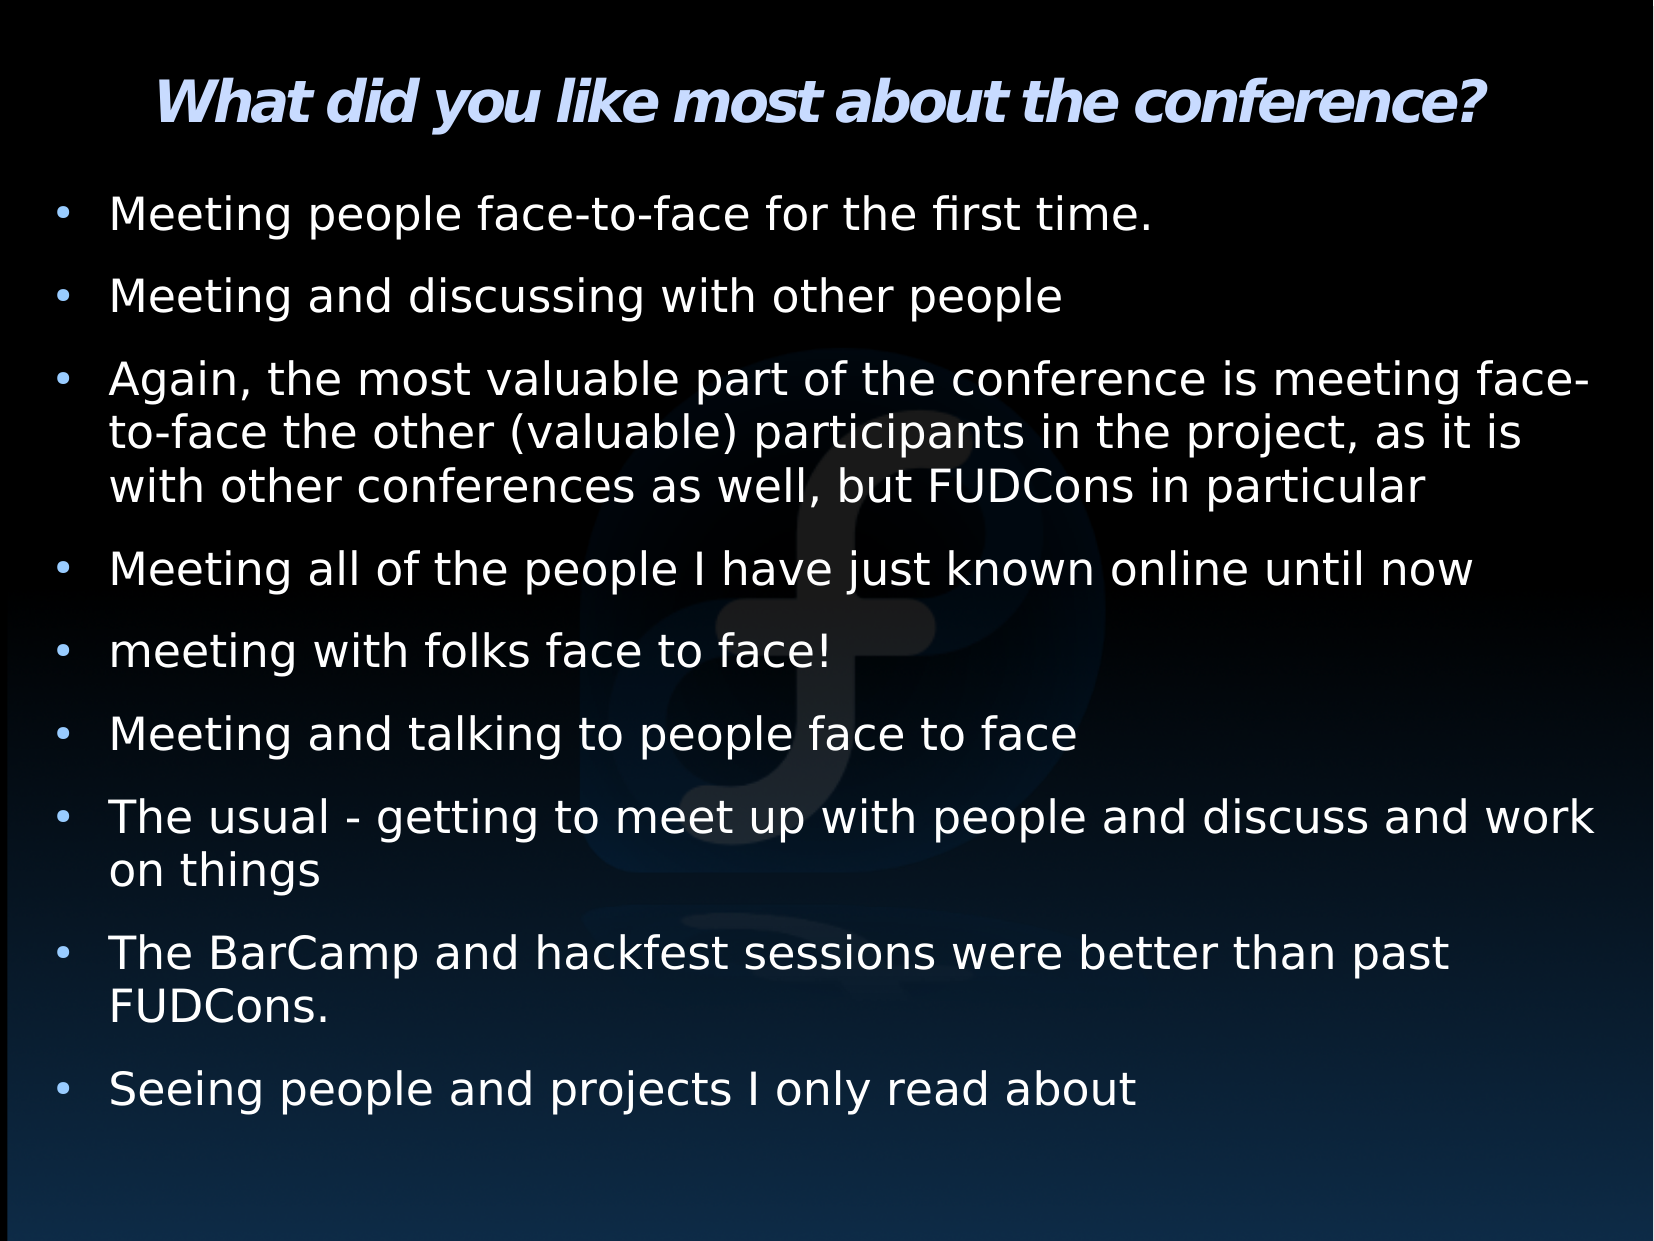

# What did you like most about the conference?
Meeting people face-to-face for the first time.
Meeting and discussing with other people
Again, the most valuable part of the conference is meeting face-to-face the other (valuable) participants in the project, as it is with other conferences as well, but FUDCons in particular
Meeting all of the people I have just known online until now
meeting with folks face to face!
Meeting and talking to people face to face
The usual - getting to meet up with people and discuss and work on things
The BarCamp and hackfest sessions were better than past FUDCons.
Seeing people and projects I only read about